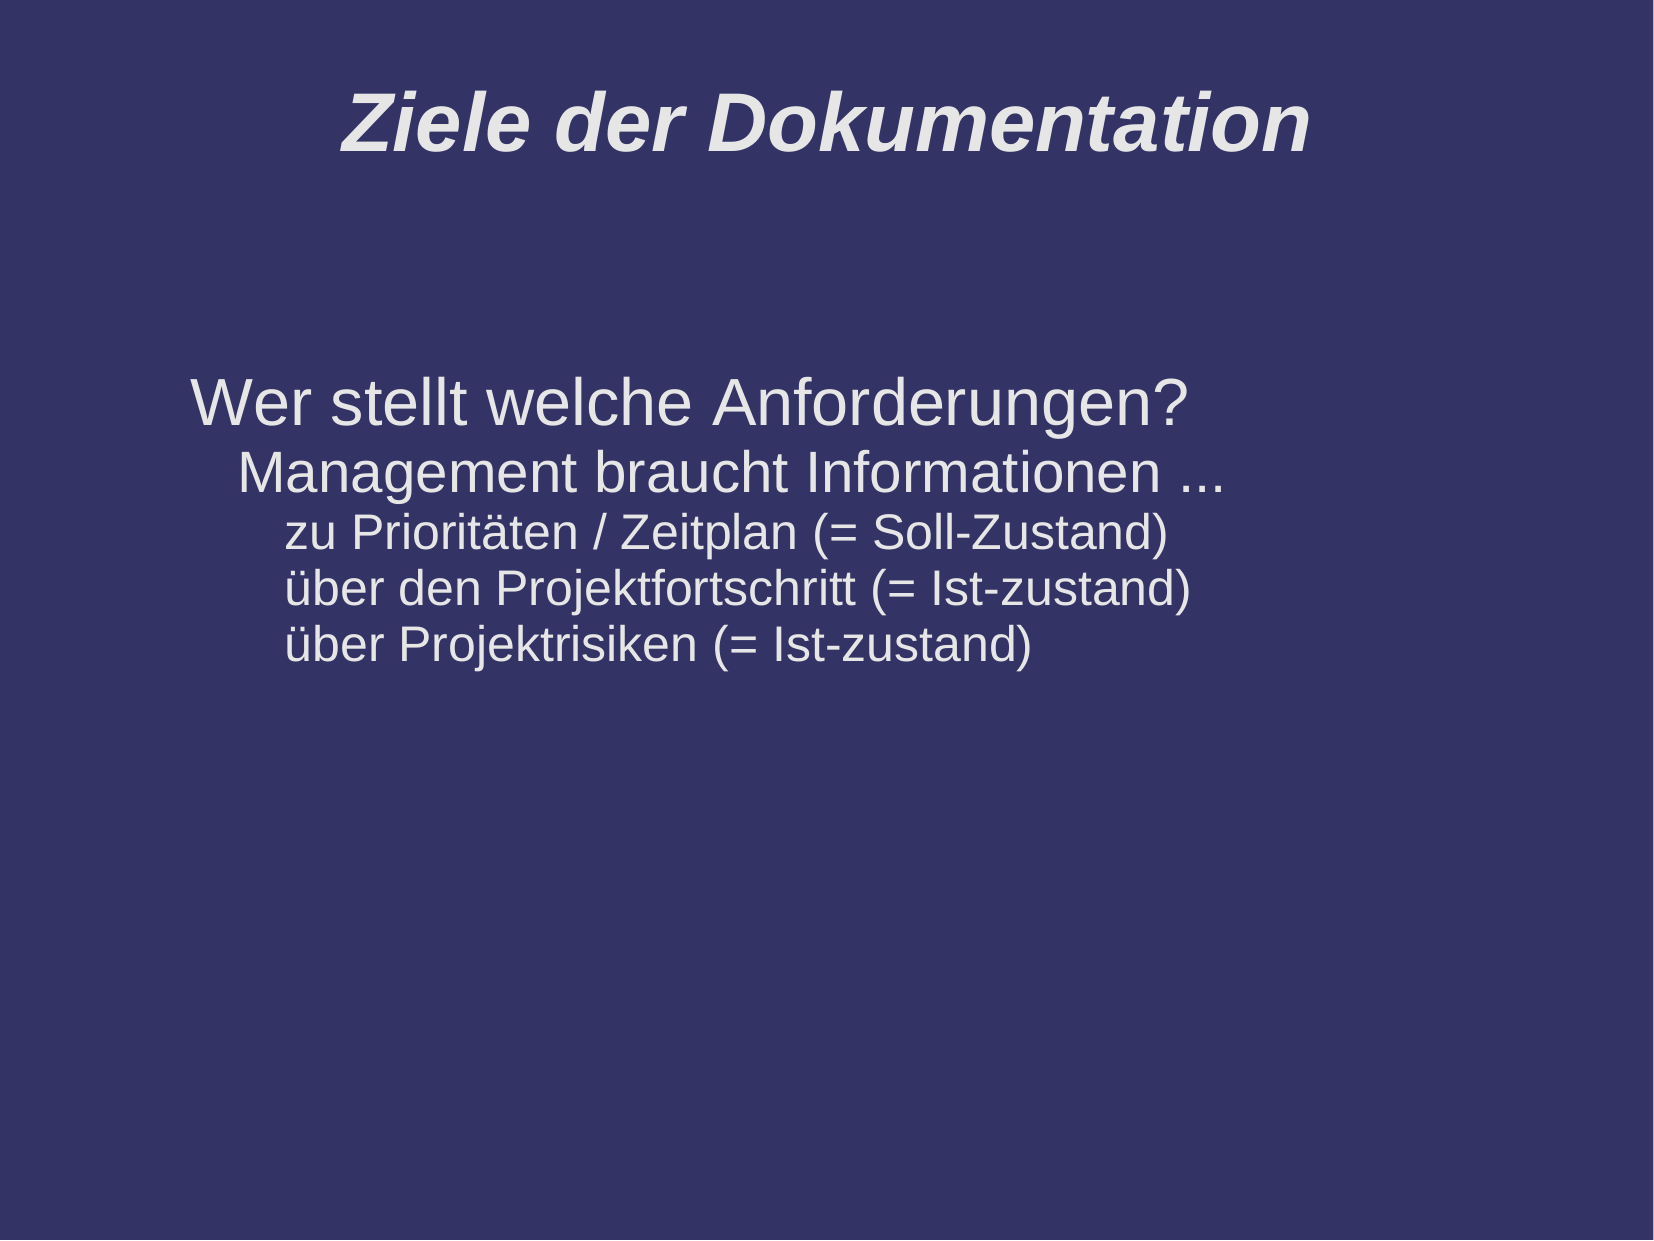

# Ziele der Dokumentation
Wer stellt welche Anforderungen?
Management braucht Informationen ...
zu Prioritäten / Zeitplan (= Soll-Zustand)
über den Projektfortschritt (= Ist-zustand)
über Projektrisiken (= Ist-zustand)